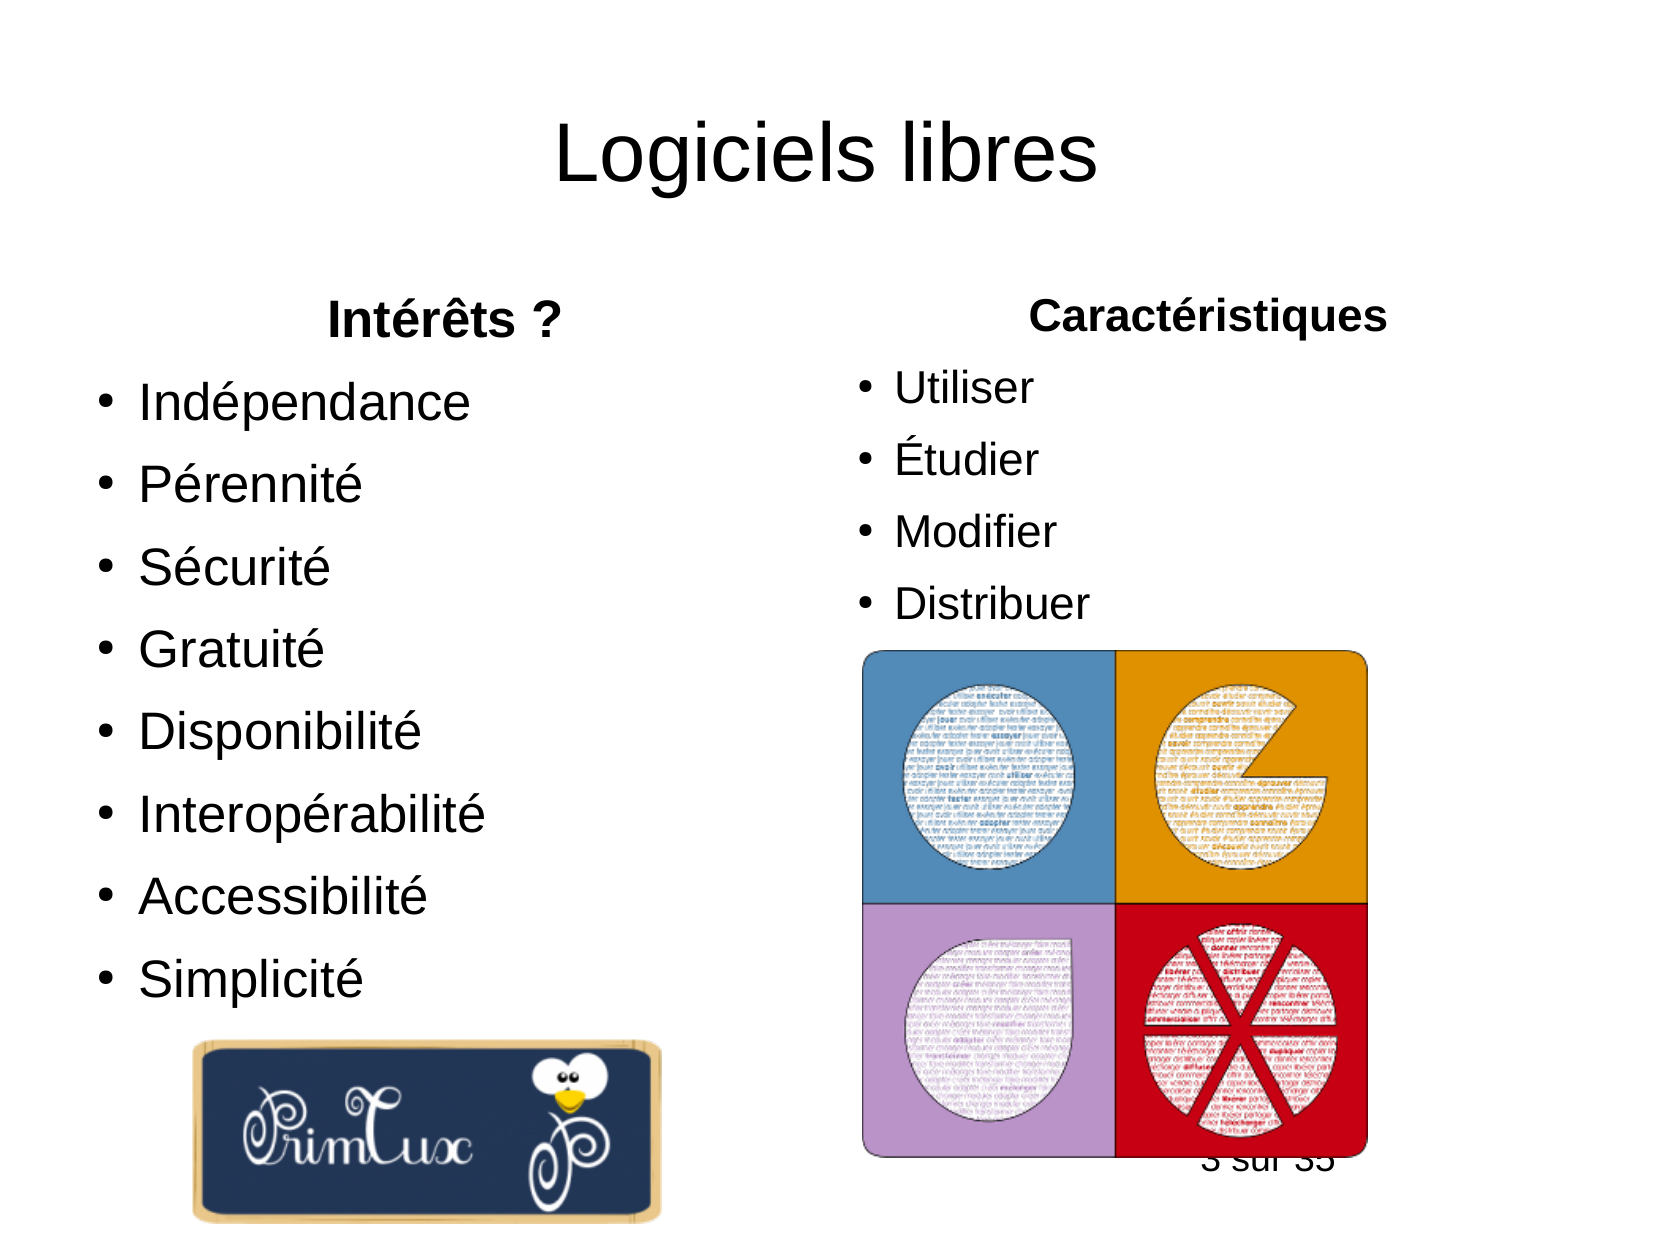

# Logiciels libres
Intérêts ?
Indépendance
Pérennité
Sécurité
Gratuité
Disponibilité
Interopérabilité
Accessibilité
Simplicité
Caractéristiques
Utiliser
Étudier
Modifier
Distribuer